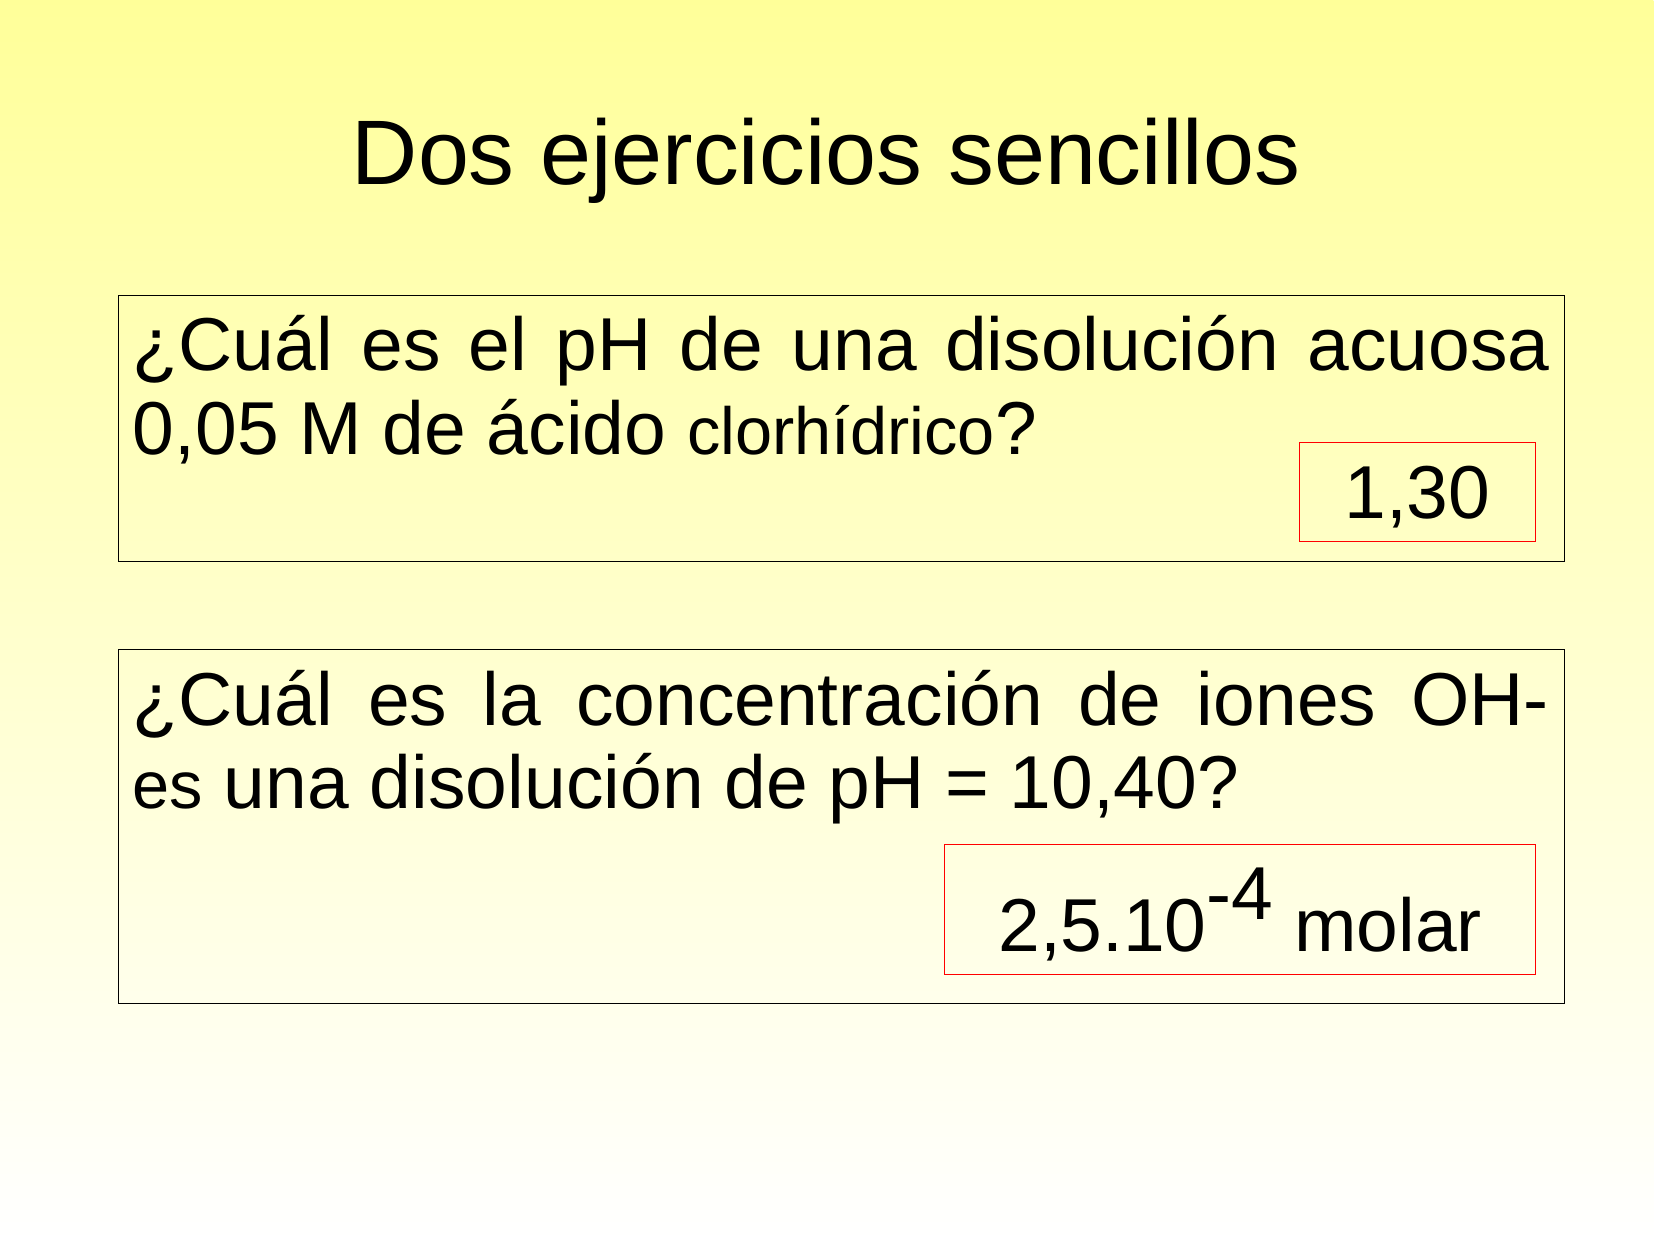

# Dos ejercicios sencillos
¿Cuál es el pH de una disolución acuosa 0,05 M de ácido clorhídrico?
1,30
¿Cuál es la concentración de iones OH- es una disolución de pH = 10,40?
2,5.10-4 molar